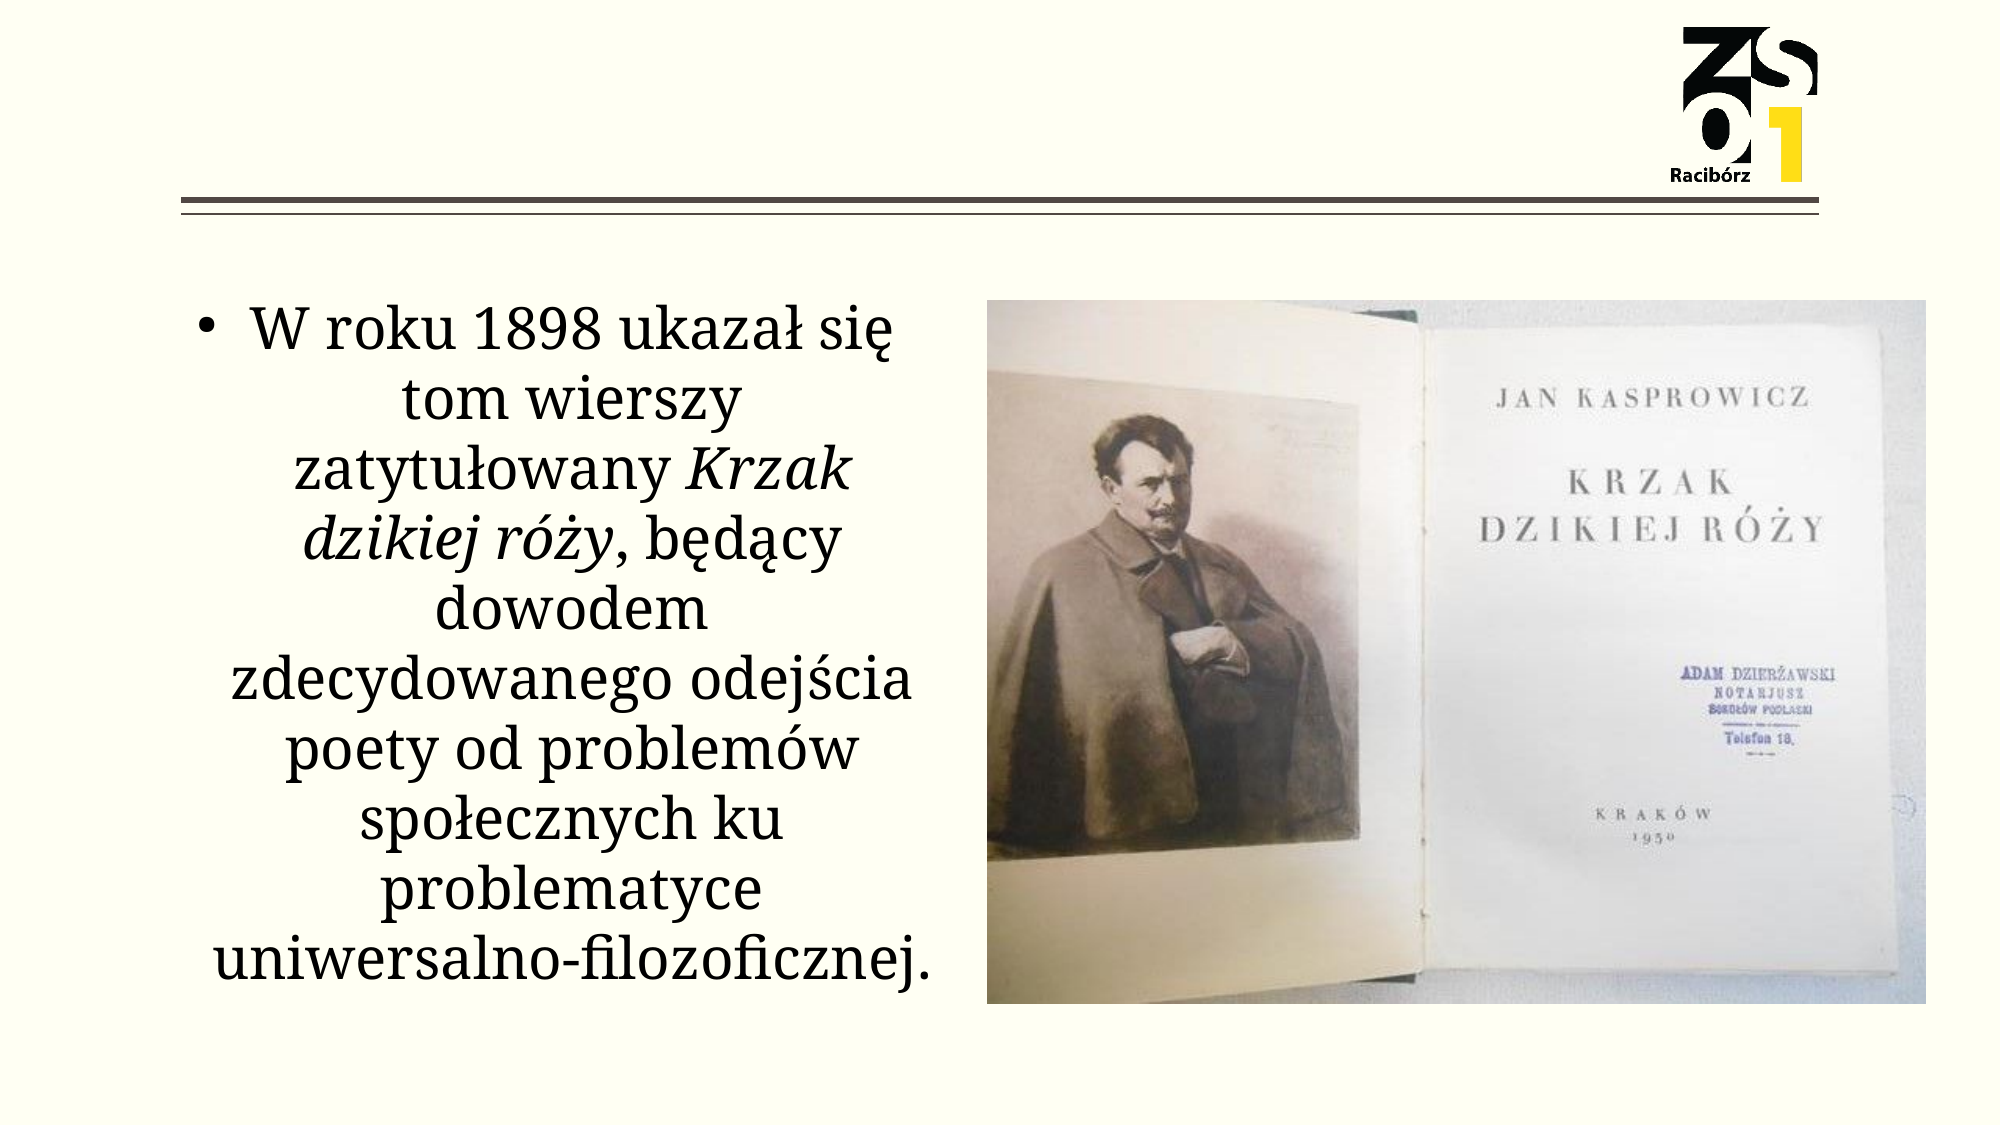

# W roku 1898 ukazał się tom wierszy zatytułowany Krzak dzikiej róży, będący dowodem zdecydowanego odejścia poety od problemów społecznych ku problematyce uniwersalno-filozoficznej.